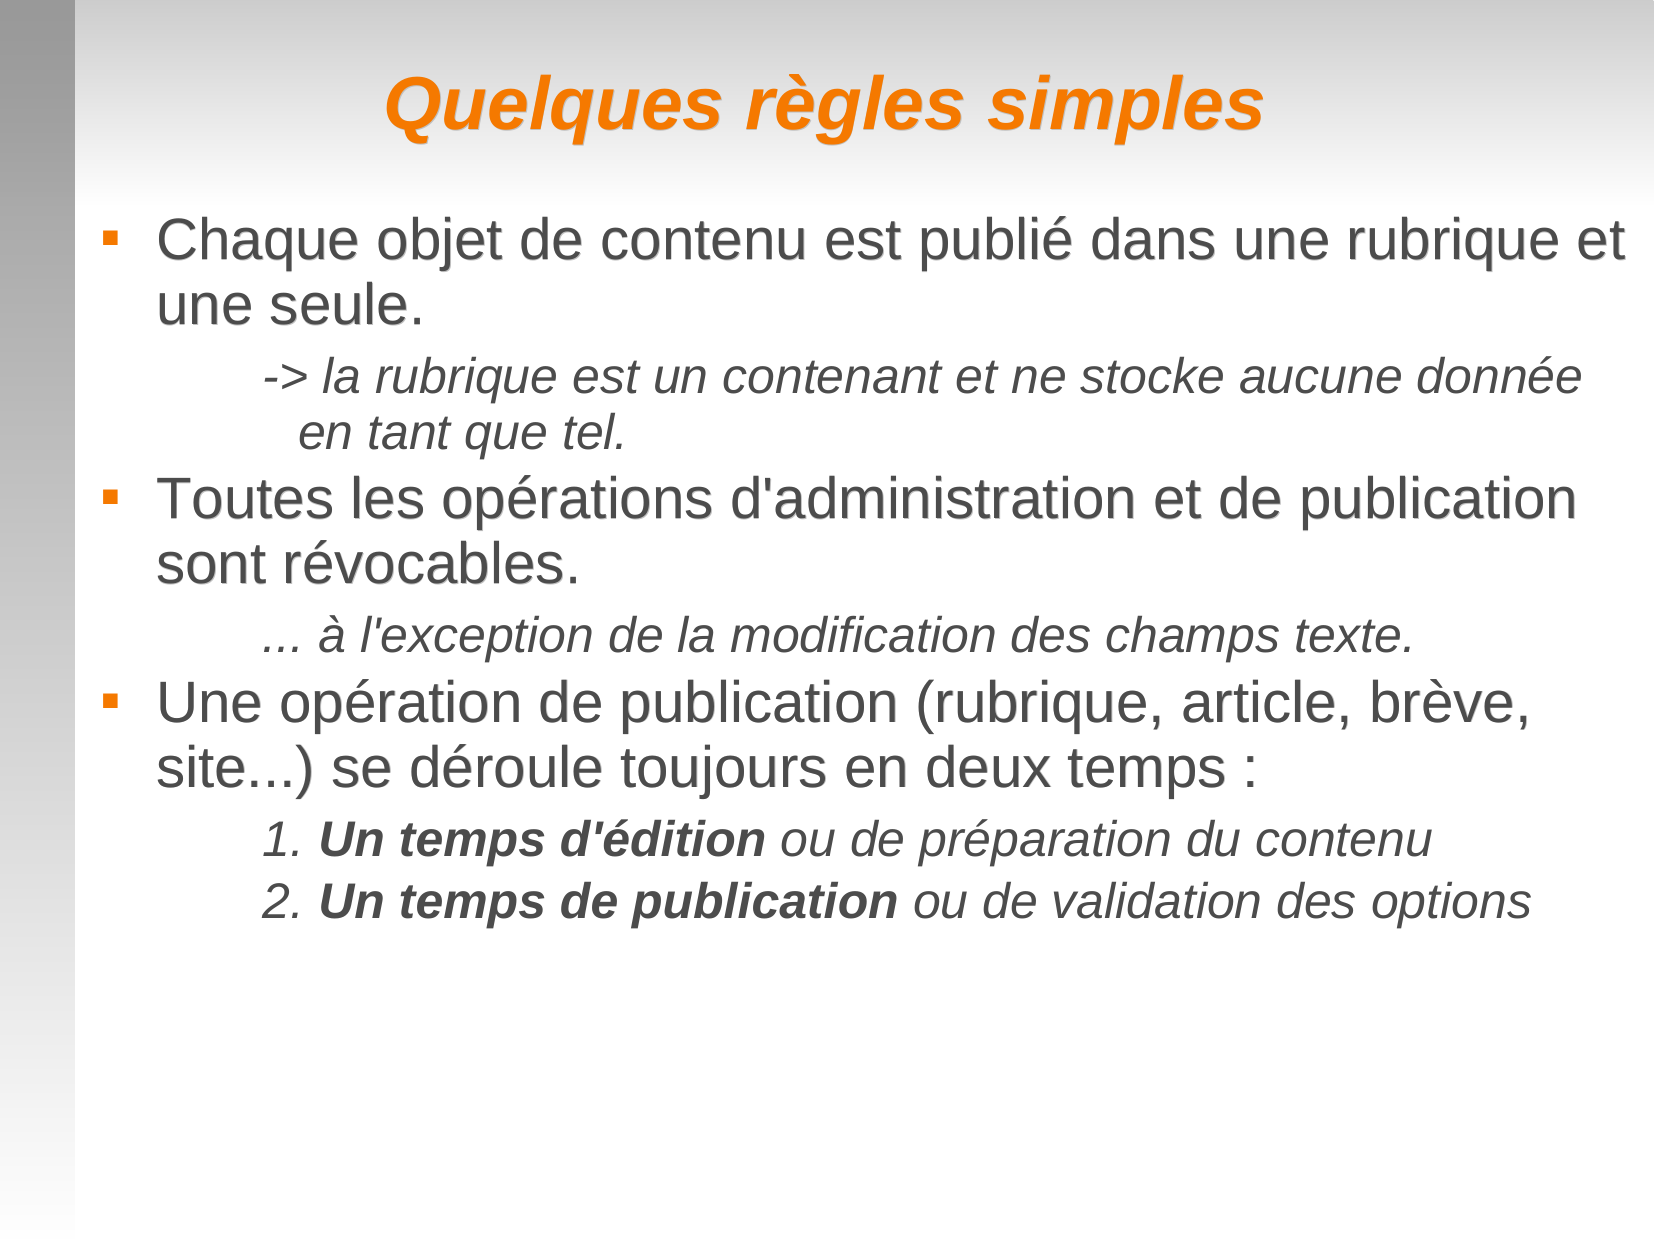

# Quelques règles simples
Chaque objet de contenu est publié dans une rubrique et une seule.
-> la rubrique est un contenant et ne stocke aucune donnée en tant que tel.
Toutes les opérations d'administration et de publication sont révocables.
... à l'exception de la modification des champs texte.
Une opération de publication (rubrique, article, brève, site...) se déroule toujours en deux temps :
1. Un temps d'édition ou de préparation du contenu
2. Un temps de publication ou de validation des options